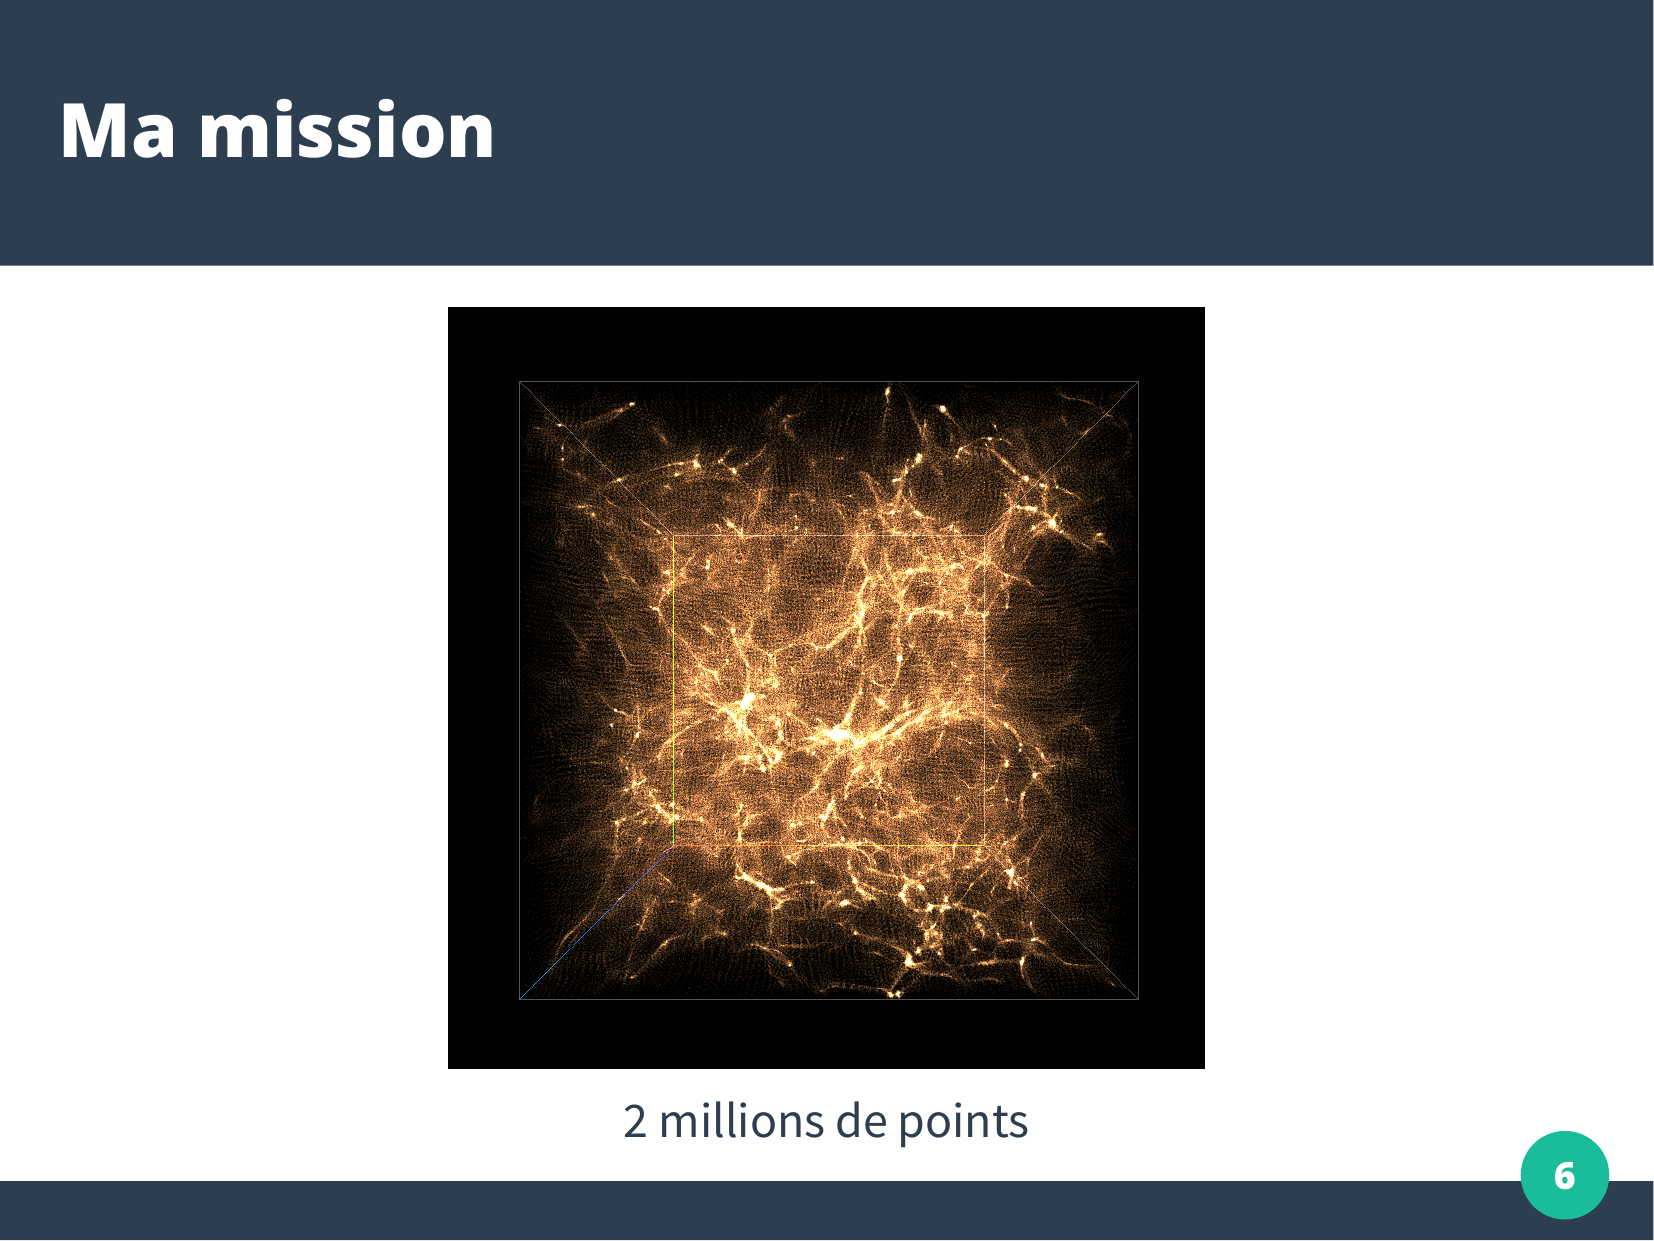

# Ma mission
2 millions de points
6